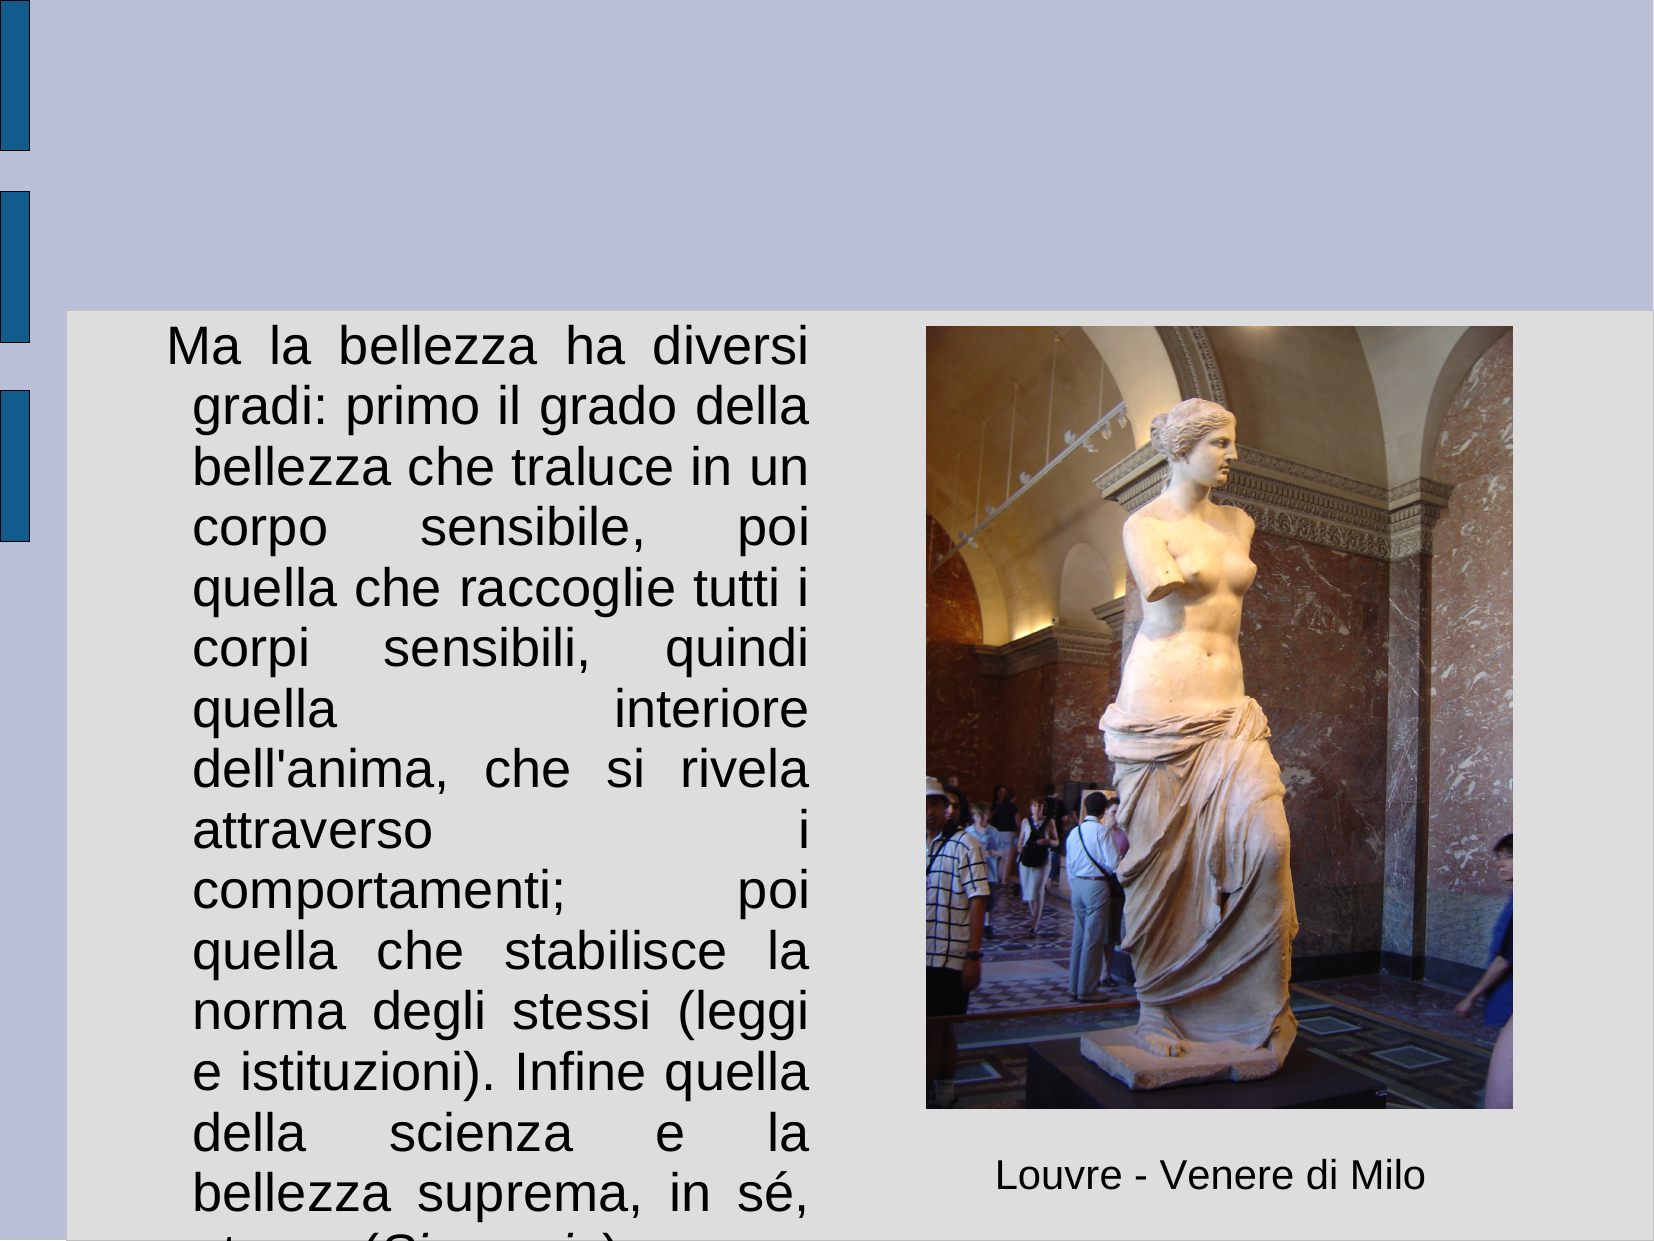

#
 Ma la bellezza ha diversi gradi: primo il grado della bellezza che traluce in un corpo sensibile, poi quella che raccoglie tutti i corpi sensibili, quindi quella interiore dell'anima, che si rivela attraverso i comportamenti; poi quella che stabilisce la norma degli stessi (leggi e istituzioni). Infine quella della scienza e la bellezza suprema, in sé, eterna (Simposio).
Louvre - Venere di Milo